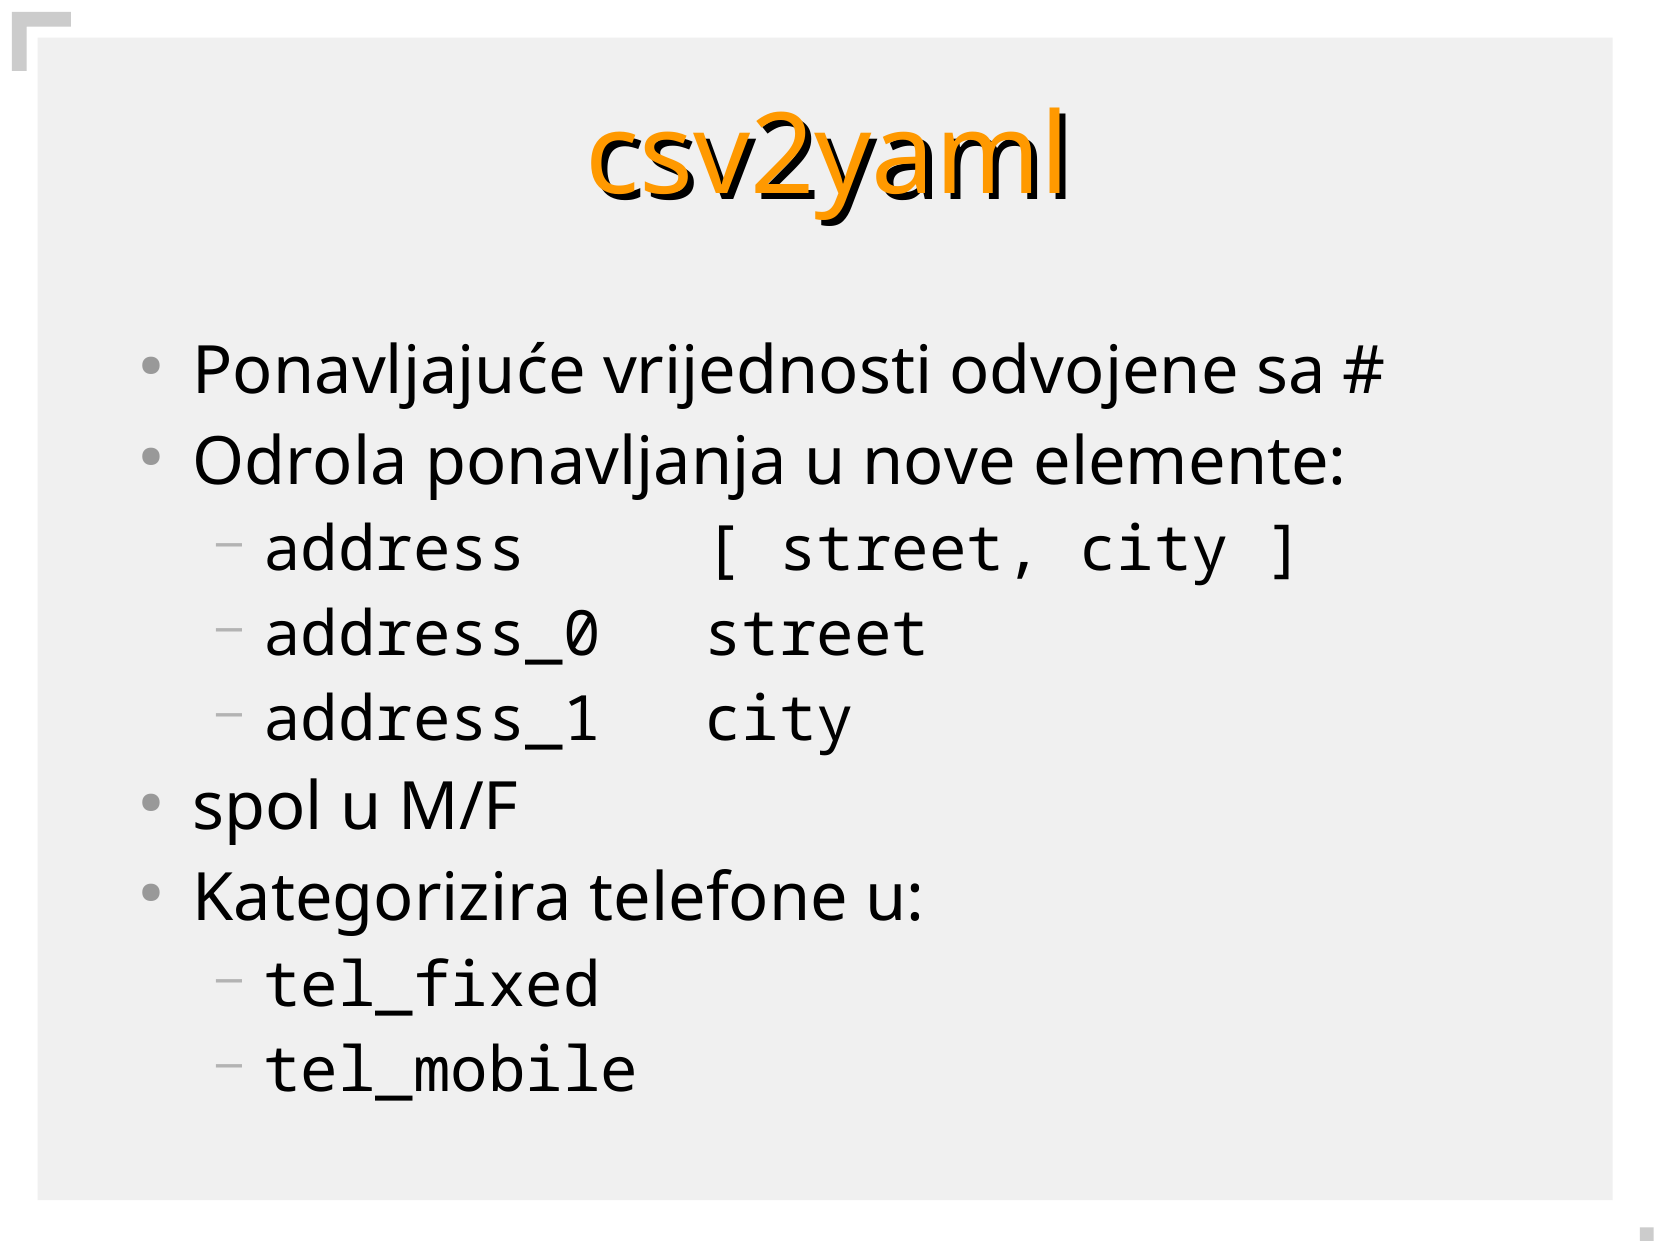

# csv2yaml
Ponavljajuće vrijednosti odvojene sa #
Odrola ponavljanja u nove elemente:
address			[ street, city ]
address_0		street
address_1		city
spol u M/F
Kategorizira telefone u:
tel_fixed
tel_mobile